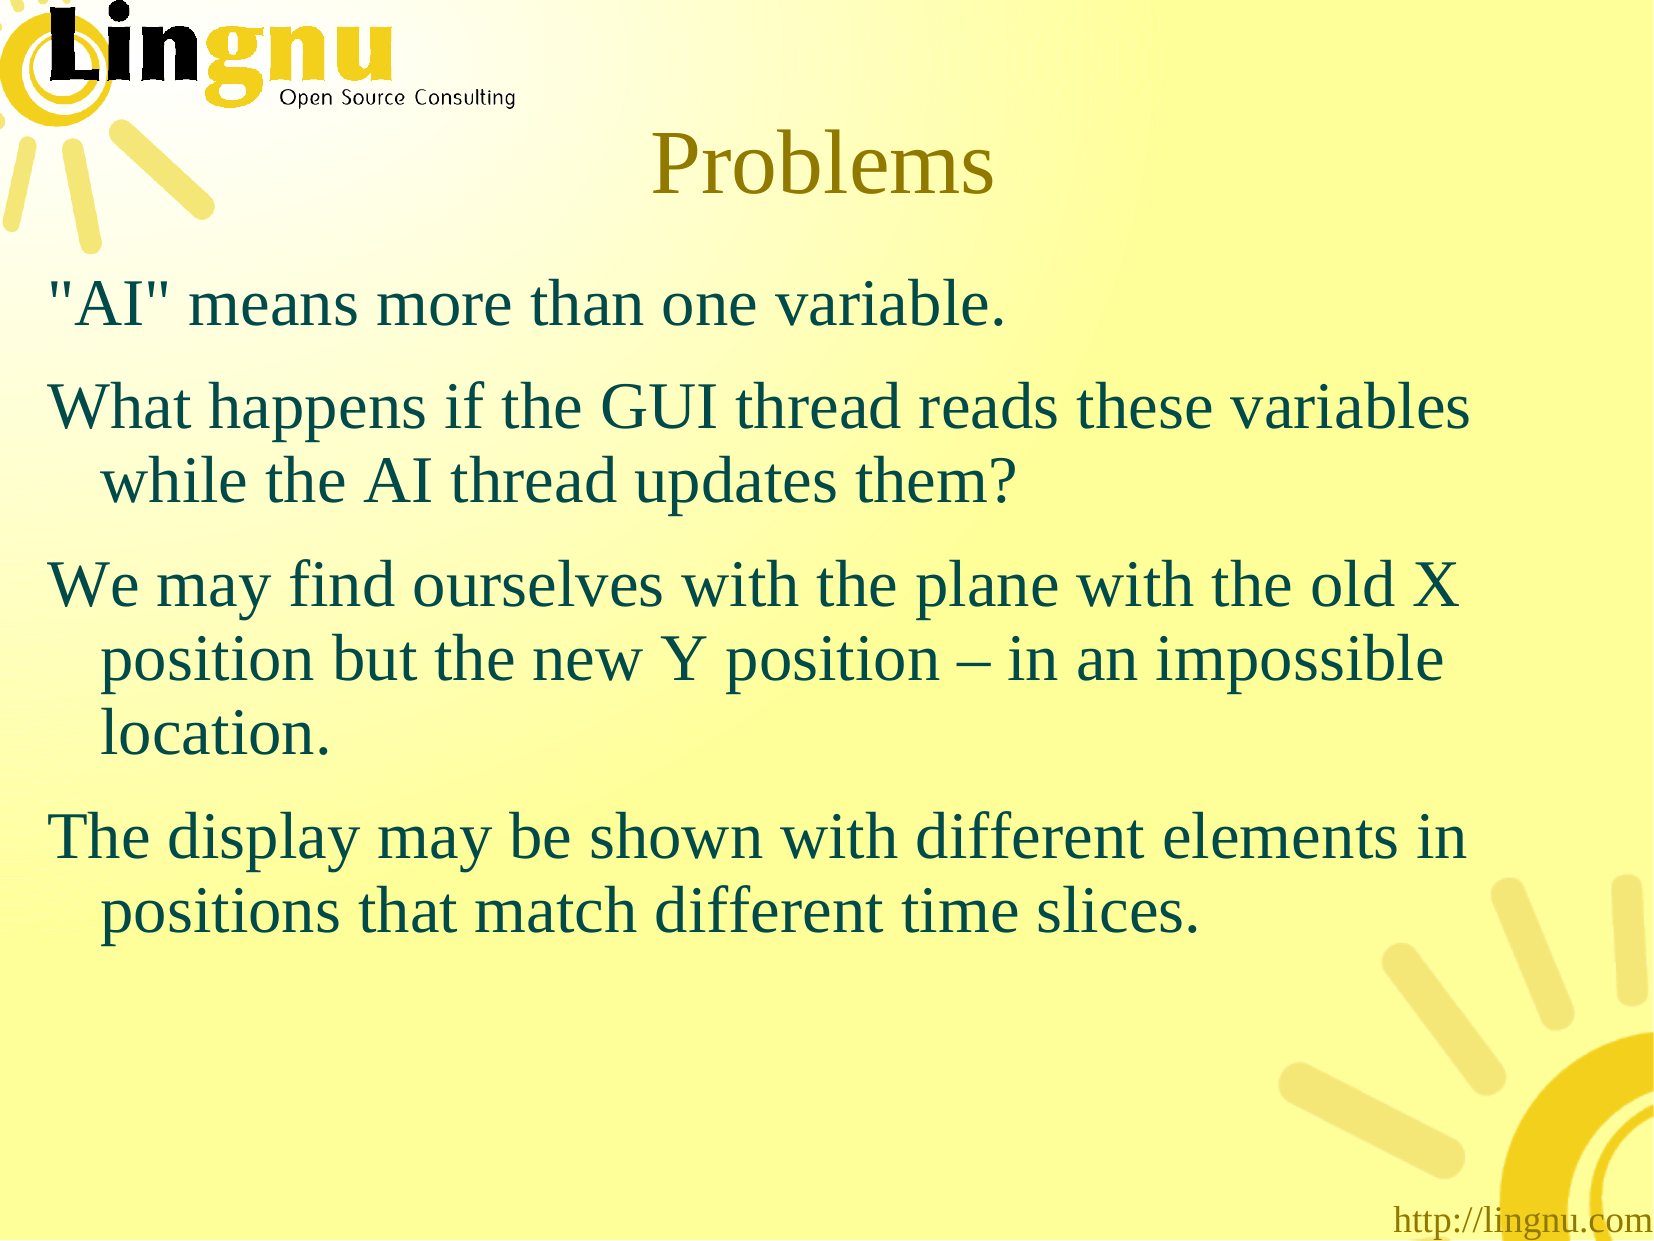

# Problems
"AI" means more than one variable.
What happens if the GUI thread reads these variables while the AI thread updates them?
We may find ourselves with the plane with the old X position but the new Y position – in an impossible location.
The display may be shown with different elements in positions that match different time slices.